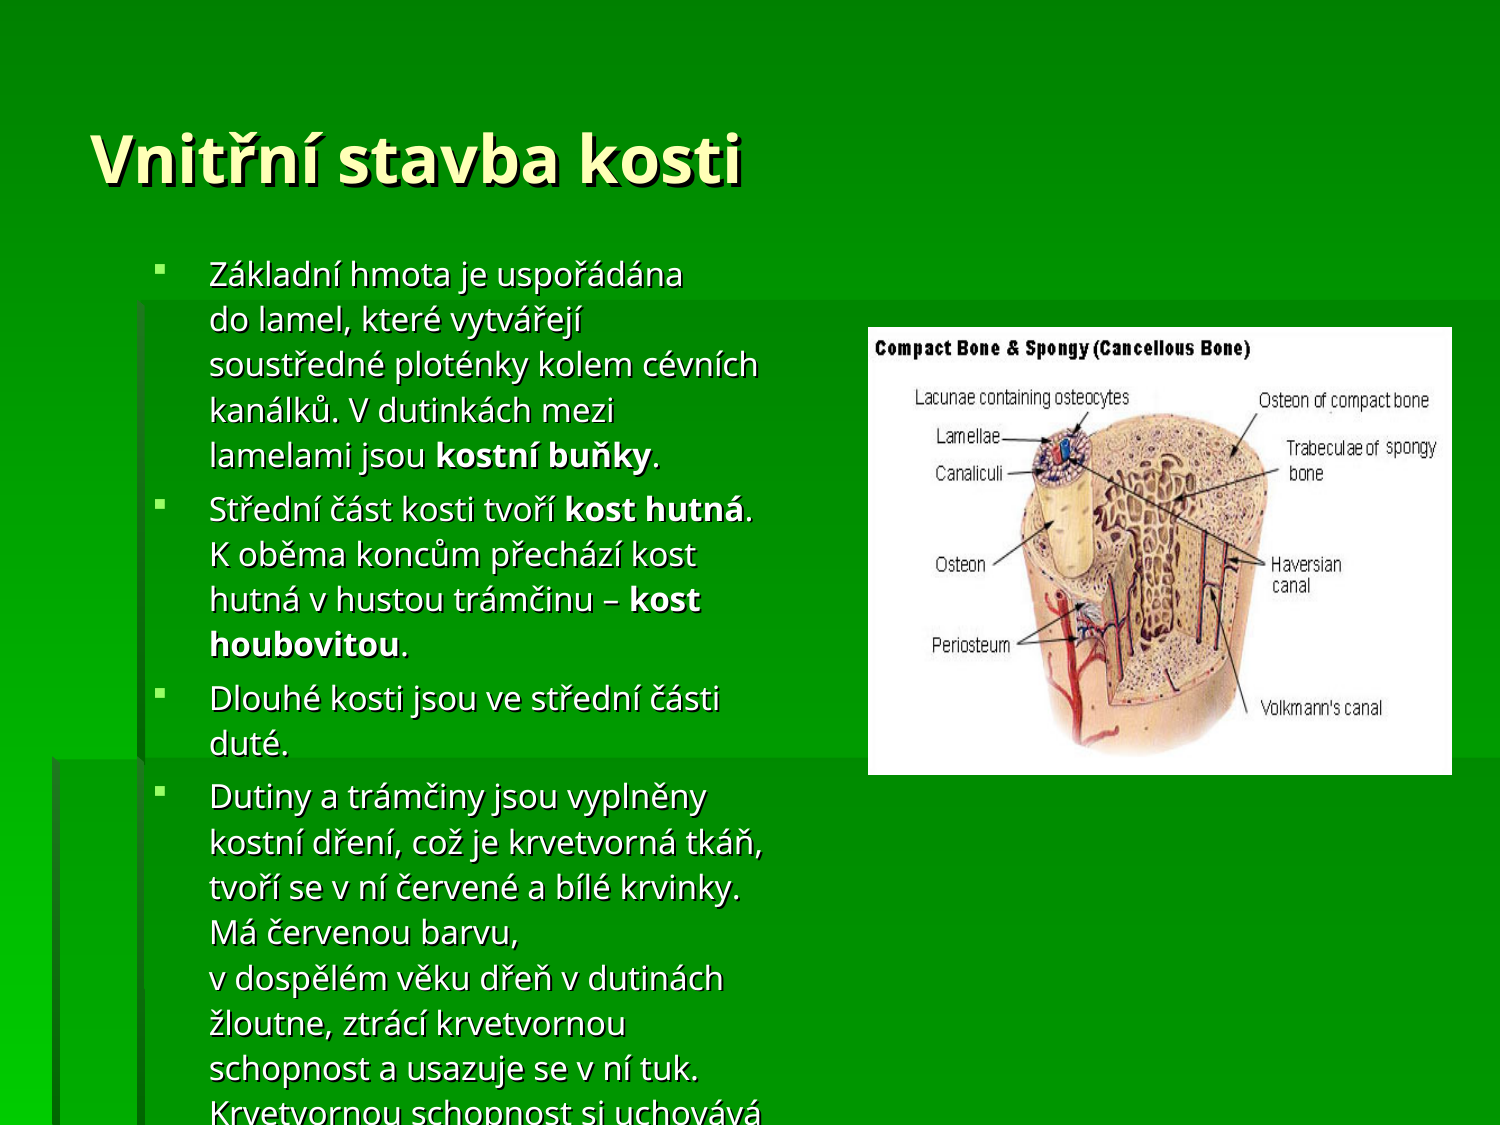

# Vnitřní stavba kosti
Základní hmota je uspořádána
do lamel, které vytvářejí soustředné ploténky kolem cévních kanálků. V dutinkách mezi lamelami jsou kostní buňky.
Střední část kosti tvoří kost hutná. K oběma koncům přechází kost hutná v hustou trámčinu – kost houbovitou.
Dlouhé kosti jsou ve střední části duté.
Dutiny a trámčiny jsou vyplněny kostní dření, což je krvetvorná tkáň, tvoří se v ní červené a bílé krvinky. Má červenou barvu,
v dospělém věku dřeň v dutinách žloutne, ztrácí krvetvornou schopnost a usazuje se v ní tuk. Krvetvornou schopnost si uchovává dřeň v plochách a krátkých kostech.